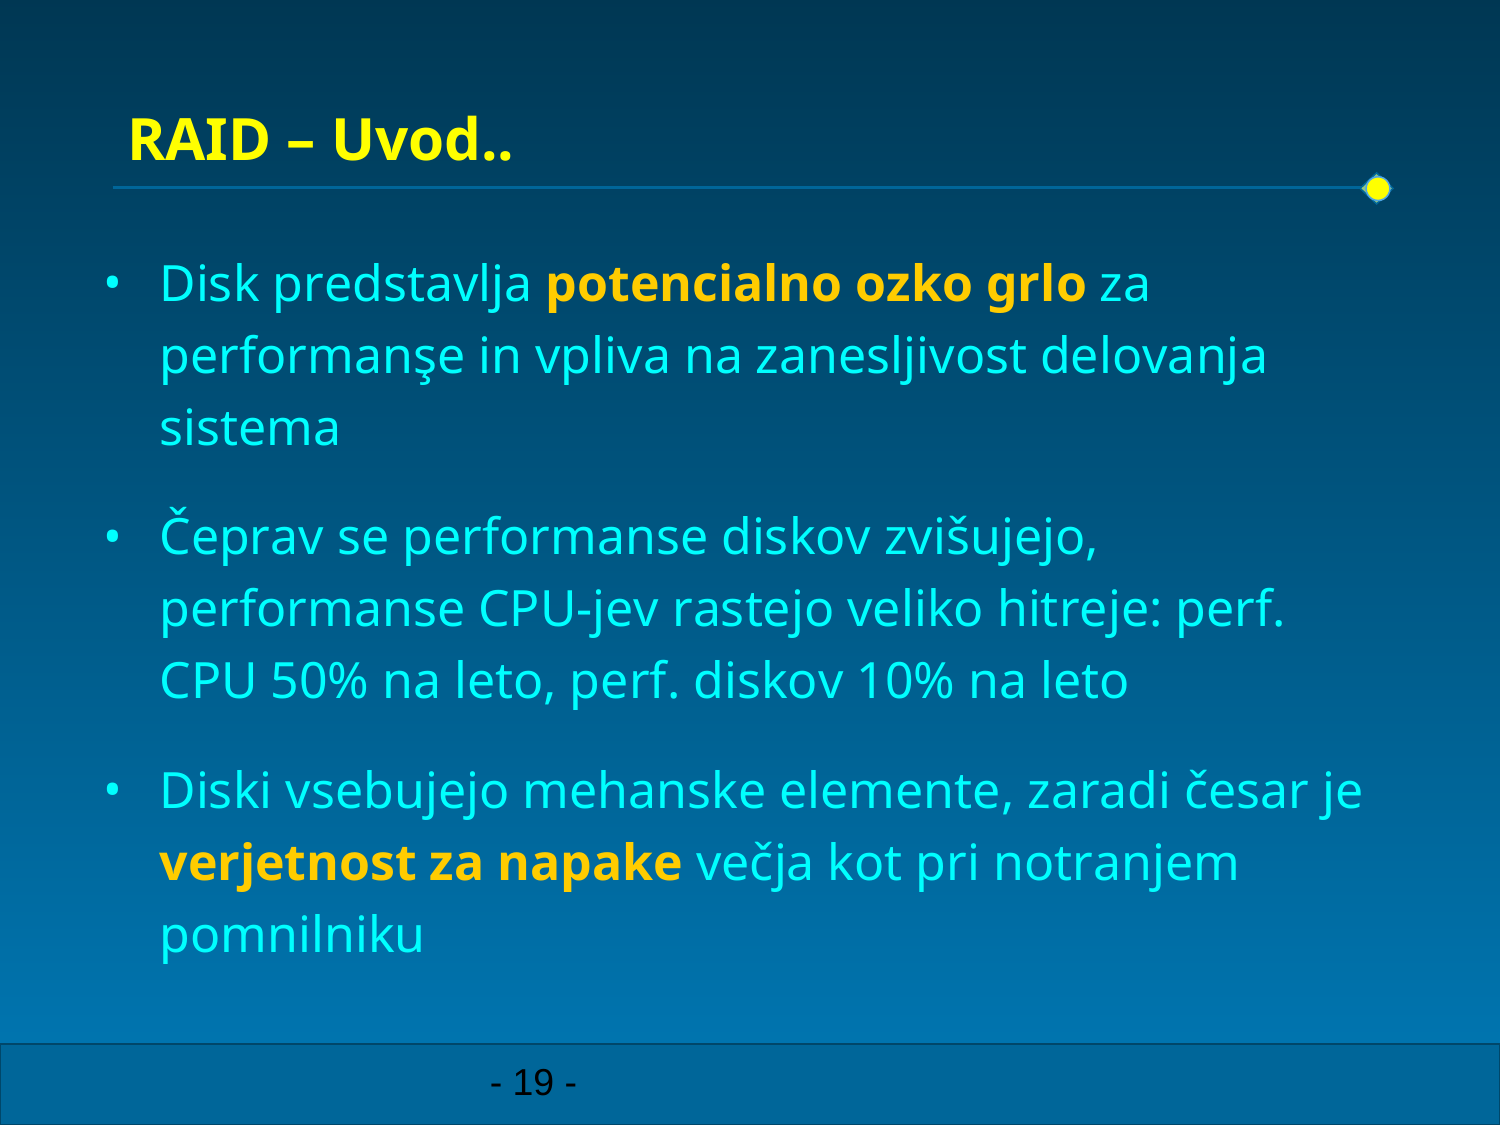

# RAID – Uvod..
Disk predstavlja potencialno ozko grlo za performanşe in vpliva na zanesljivost delovanja sistema
Čeprav se performanse diskov zvišujejo, performanse CPU-jev rastejo veliko hitreje: perf. CPU 50% na leto, perf. diskov 10% na leto
Diski vsebujejo mehanske elemente, zaradi česar je verjetnost za napake večja kot pri notranjem pomnilniku